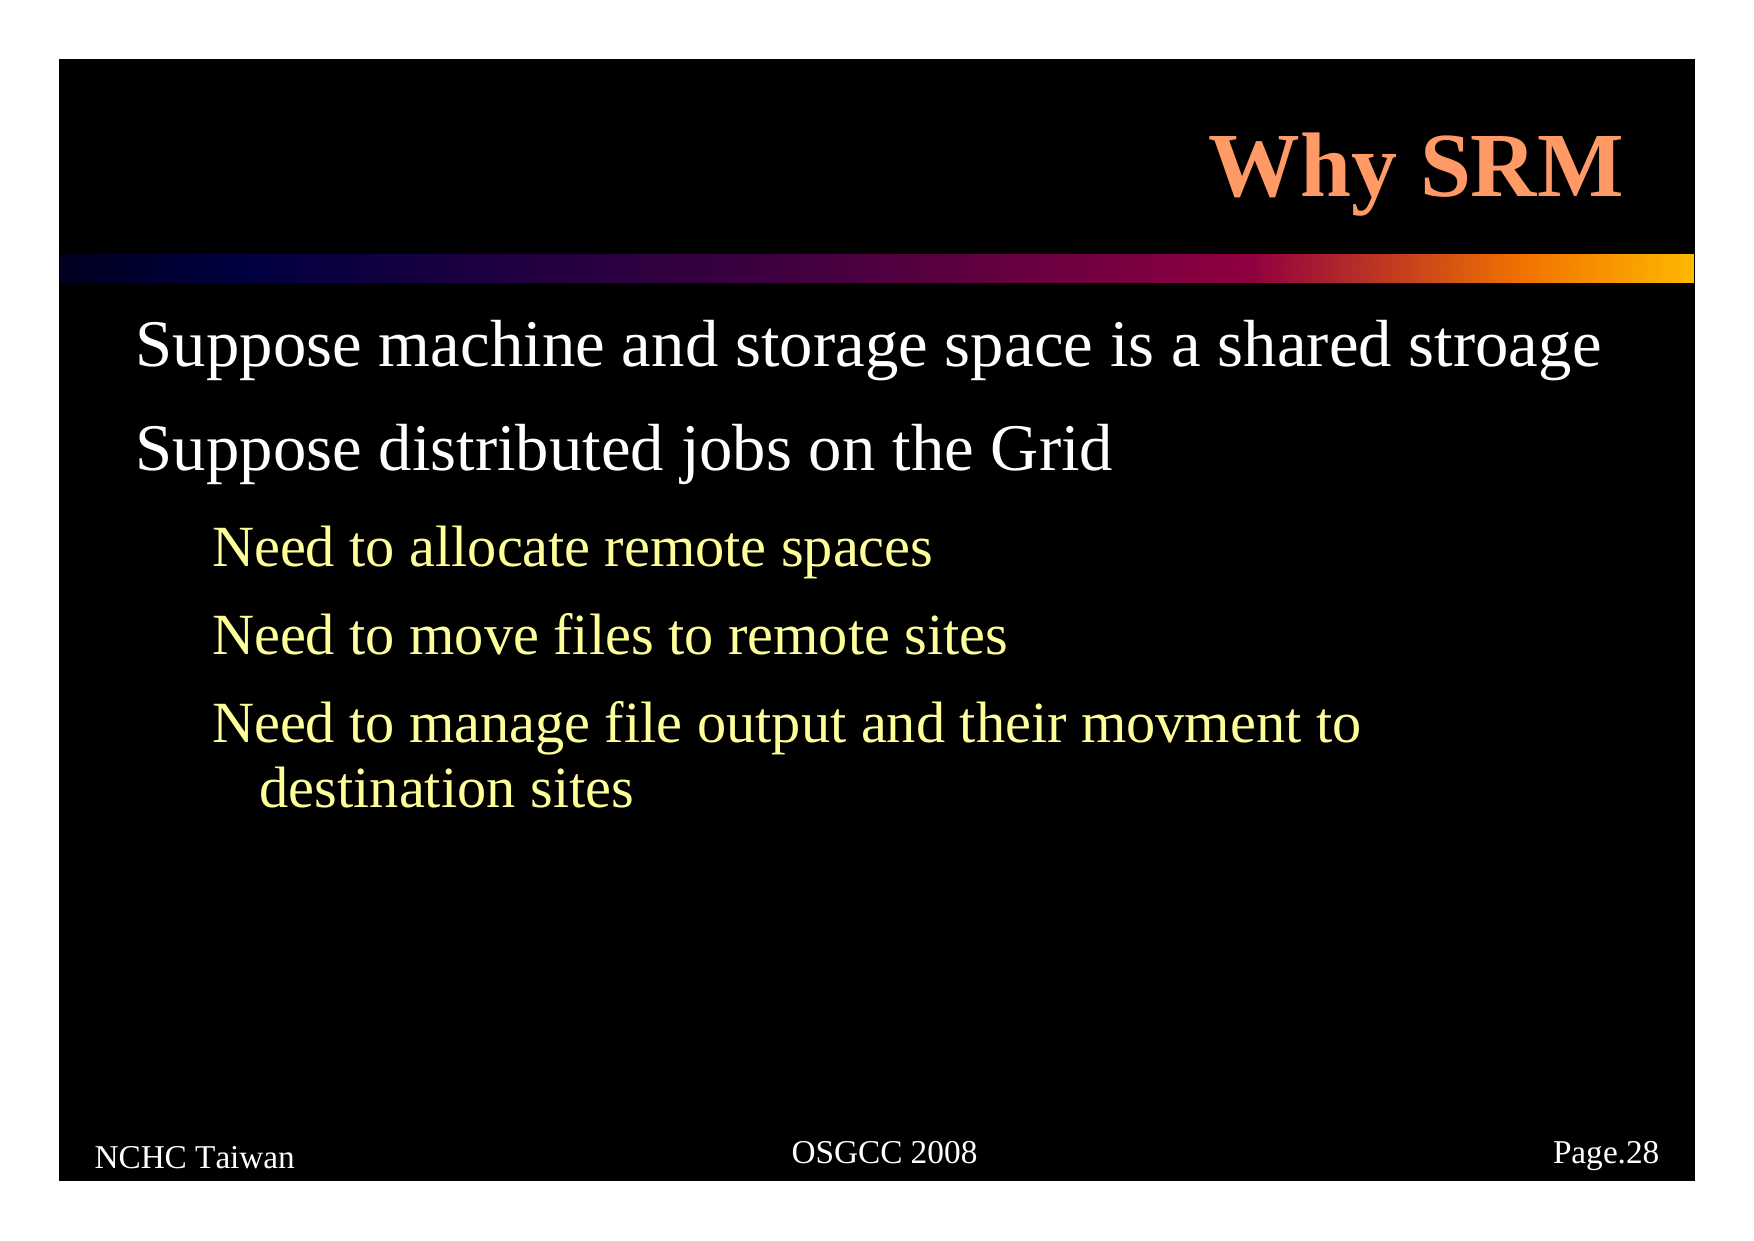

# Why SRM
Suppose machine and storage space is a shared stroage
Suppose distributed jobs on the Grid
Need to allocate remote spaces
Need to move files to remote sites
Need to manage file output and their movment to destination sites